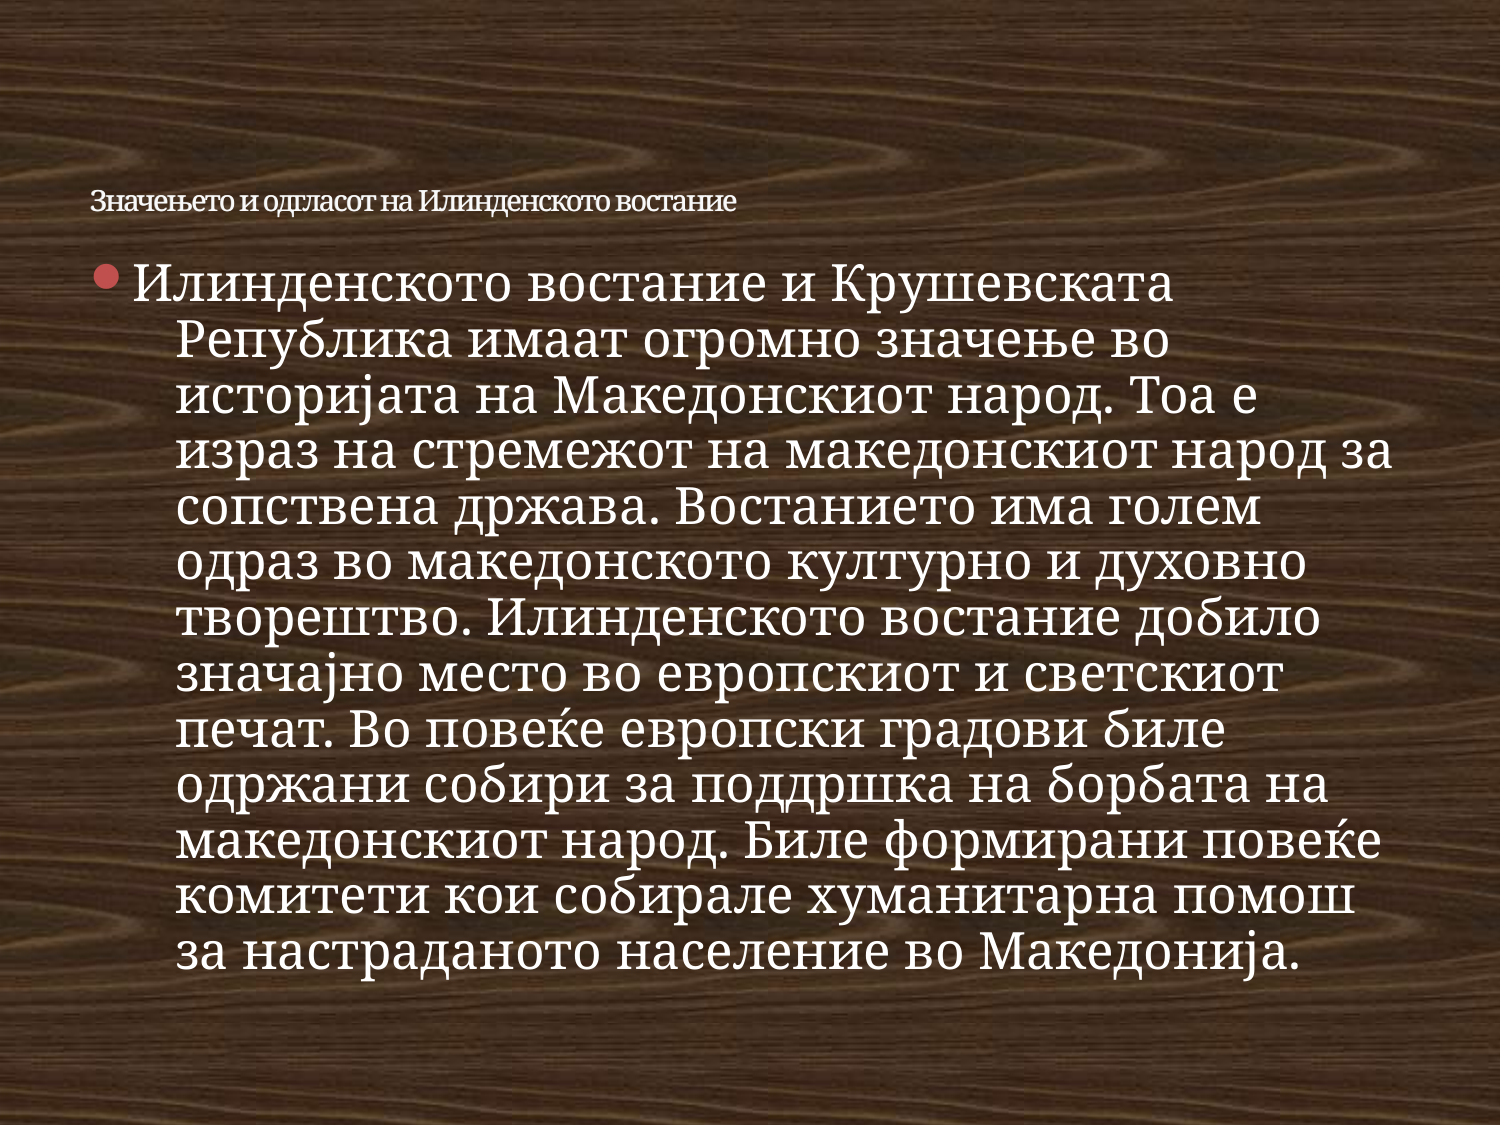

Значењето и одгласот на Илинденското востание
# Илинденското востание и Крушевската Република имаат огромно значење во историјата на Македонскиот народ. Тоа е израз на стремежот на македонскиот народ за сопствена држава. Востанието има голем одраз во македонското културно и духовно творештво. Илинденското востание добило значајно место во европскиот и светскиот печат. Во повеќе европски градови биле одржани собири за поддршка на борбата на македонскиот народ. Биле формирани повеќе комитети кои собирале хуманитарна помош за настраданото население во Македонија.